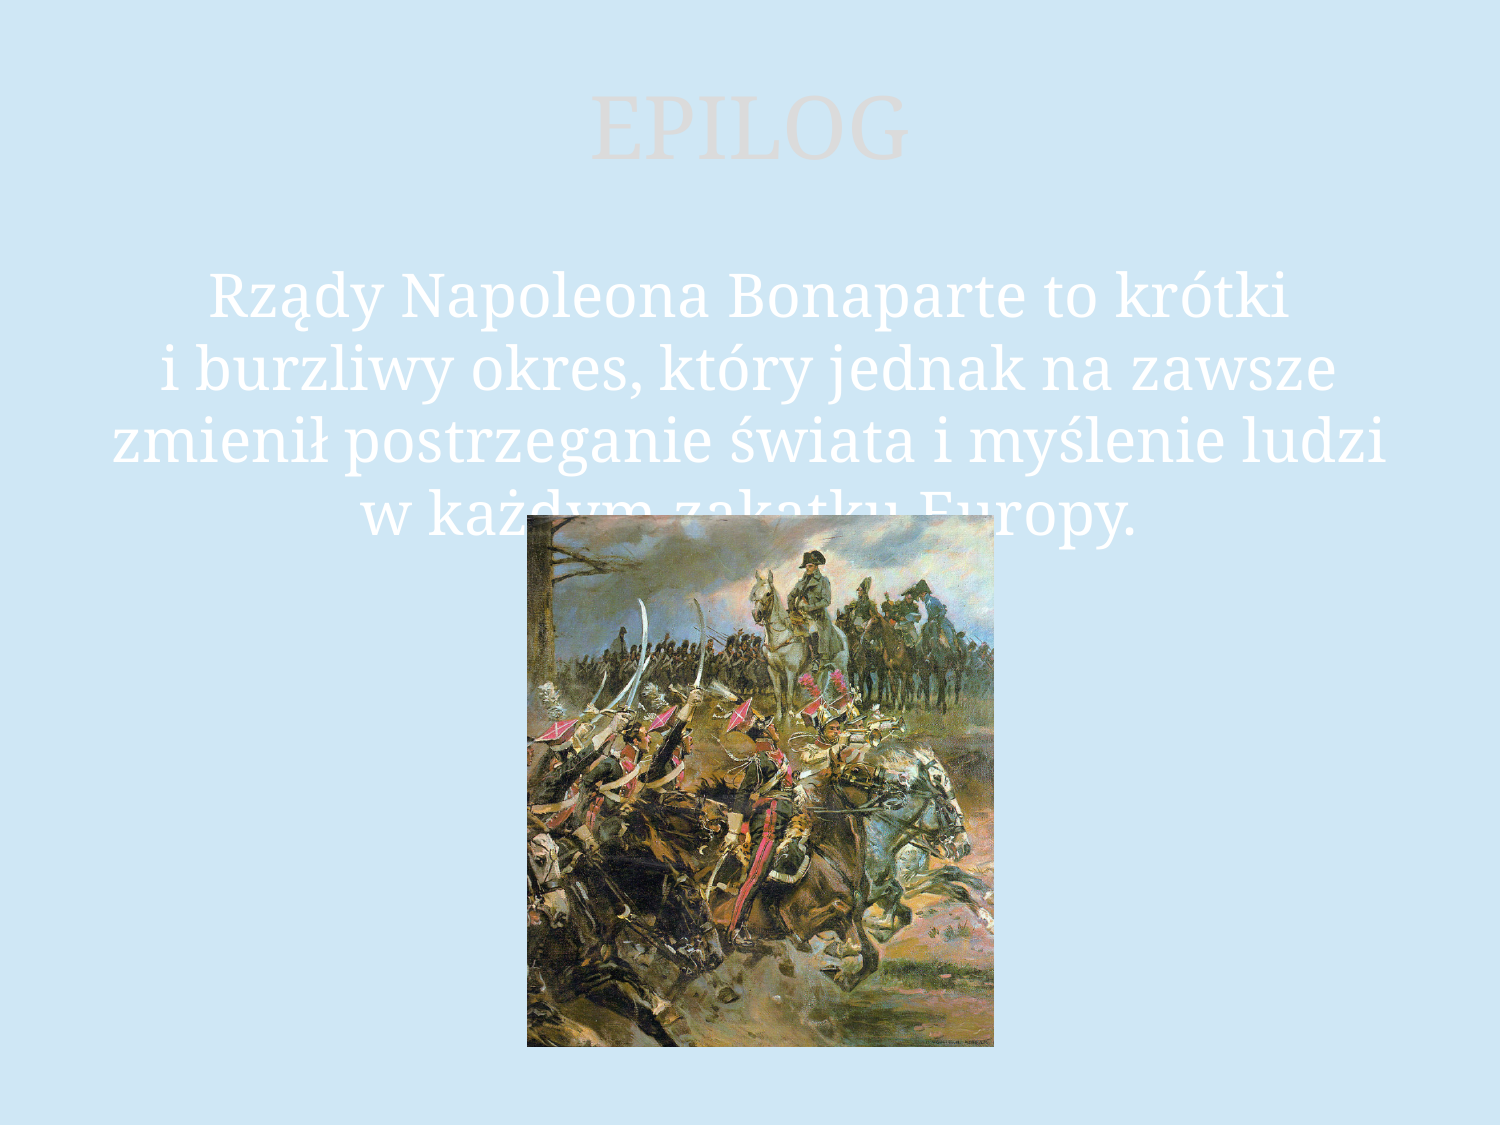

# EPILOG
Rządy Napoleona Bonaparte to krótki i burzliwy okres, który jednak na zawsze zmienił postrzeganie świata i myślenie ludzi w każdym zakątku Europy.